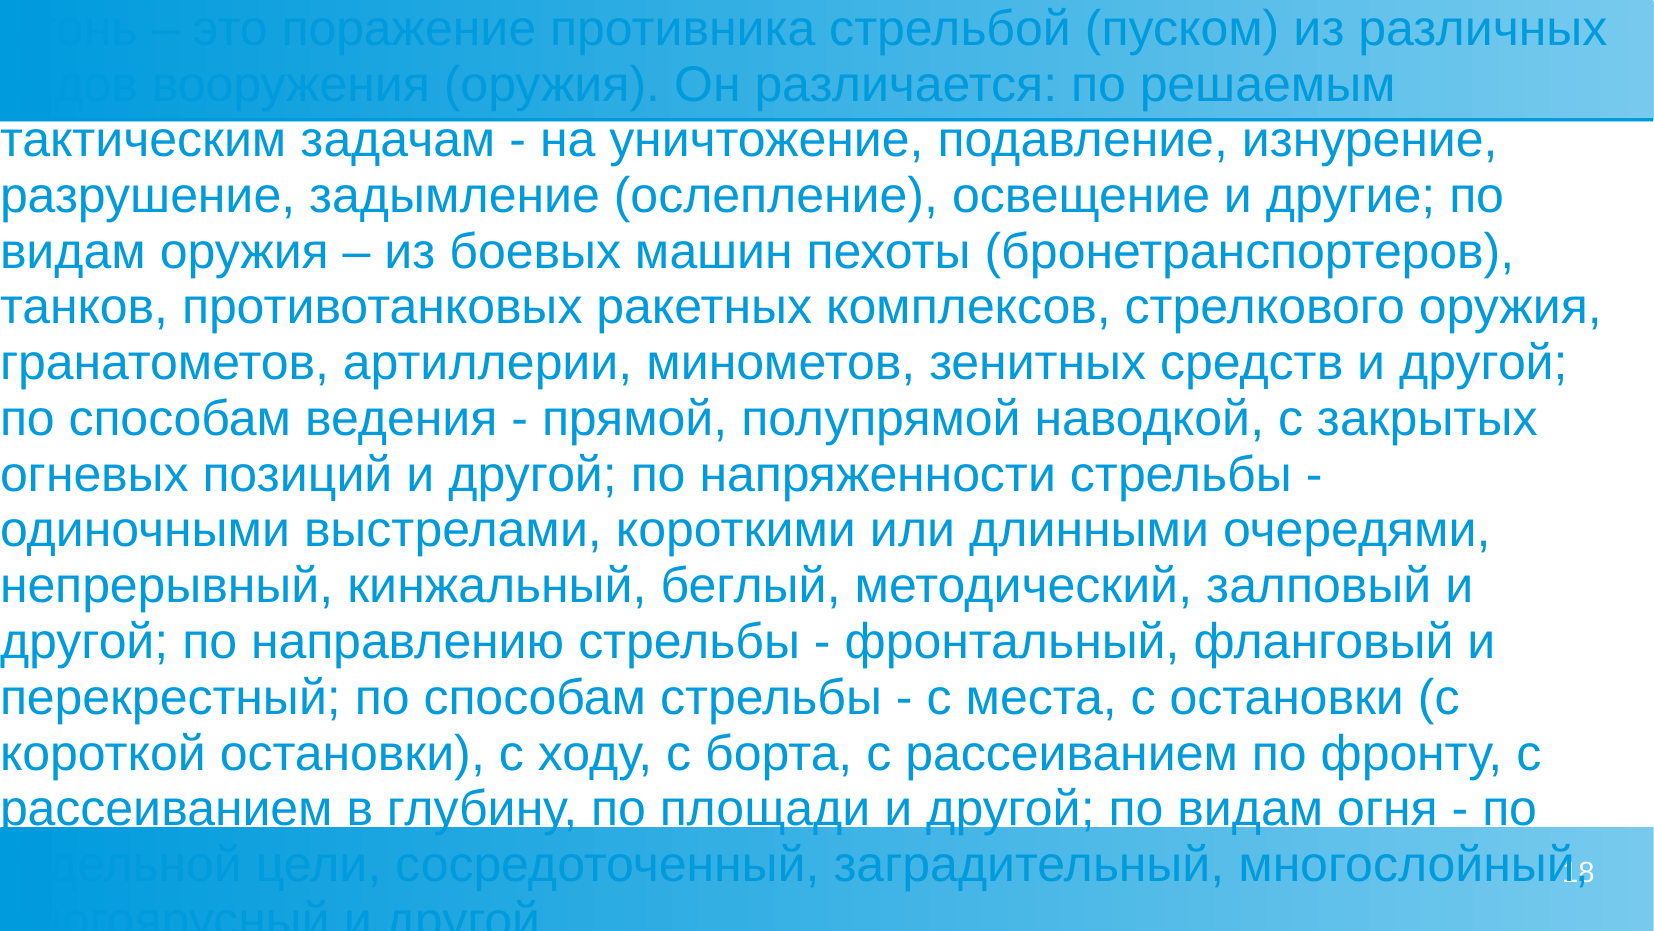

# Огонь – это поражение противника стрельбой (пуском) из различных видов вооружения (оружия). Он различается: по решаемым тактическим задачам - на уничтожение, подавление, изнурение, разрушение, задымление (ослепление), освещение и другие; по видам оружия – из боевых машин пехоты (бронетранспортеров), танков, противотанковых ракетных комплексов, стрелкового оружия, гранатометов, артиллерии, минометов, зенитных средств и другой; по способам ведения - прямой, полупрямой наводкой, с закрытых огневых позиций и другой; по напряженности стрельбы - одиночными выстрелами, короткими или длинными очередями, непрерывный, кинжальный, беглый, методический, залповый и другой; по направлению стрельбы - фронтальный, фланговый и перекрестный; по способам стрельбы - с места, с остановки (с короткой остановки), с ходу, с борта, с рассеиванием по фронту, с рассеиванием в глубину, по площади и другой; по видам огня - по отдельной цели, сосредоточенный, заградительный, многослойный, многоярусный и другой
18